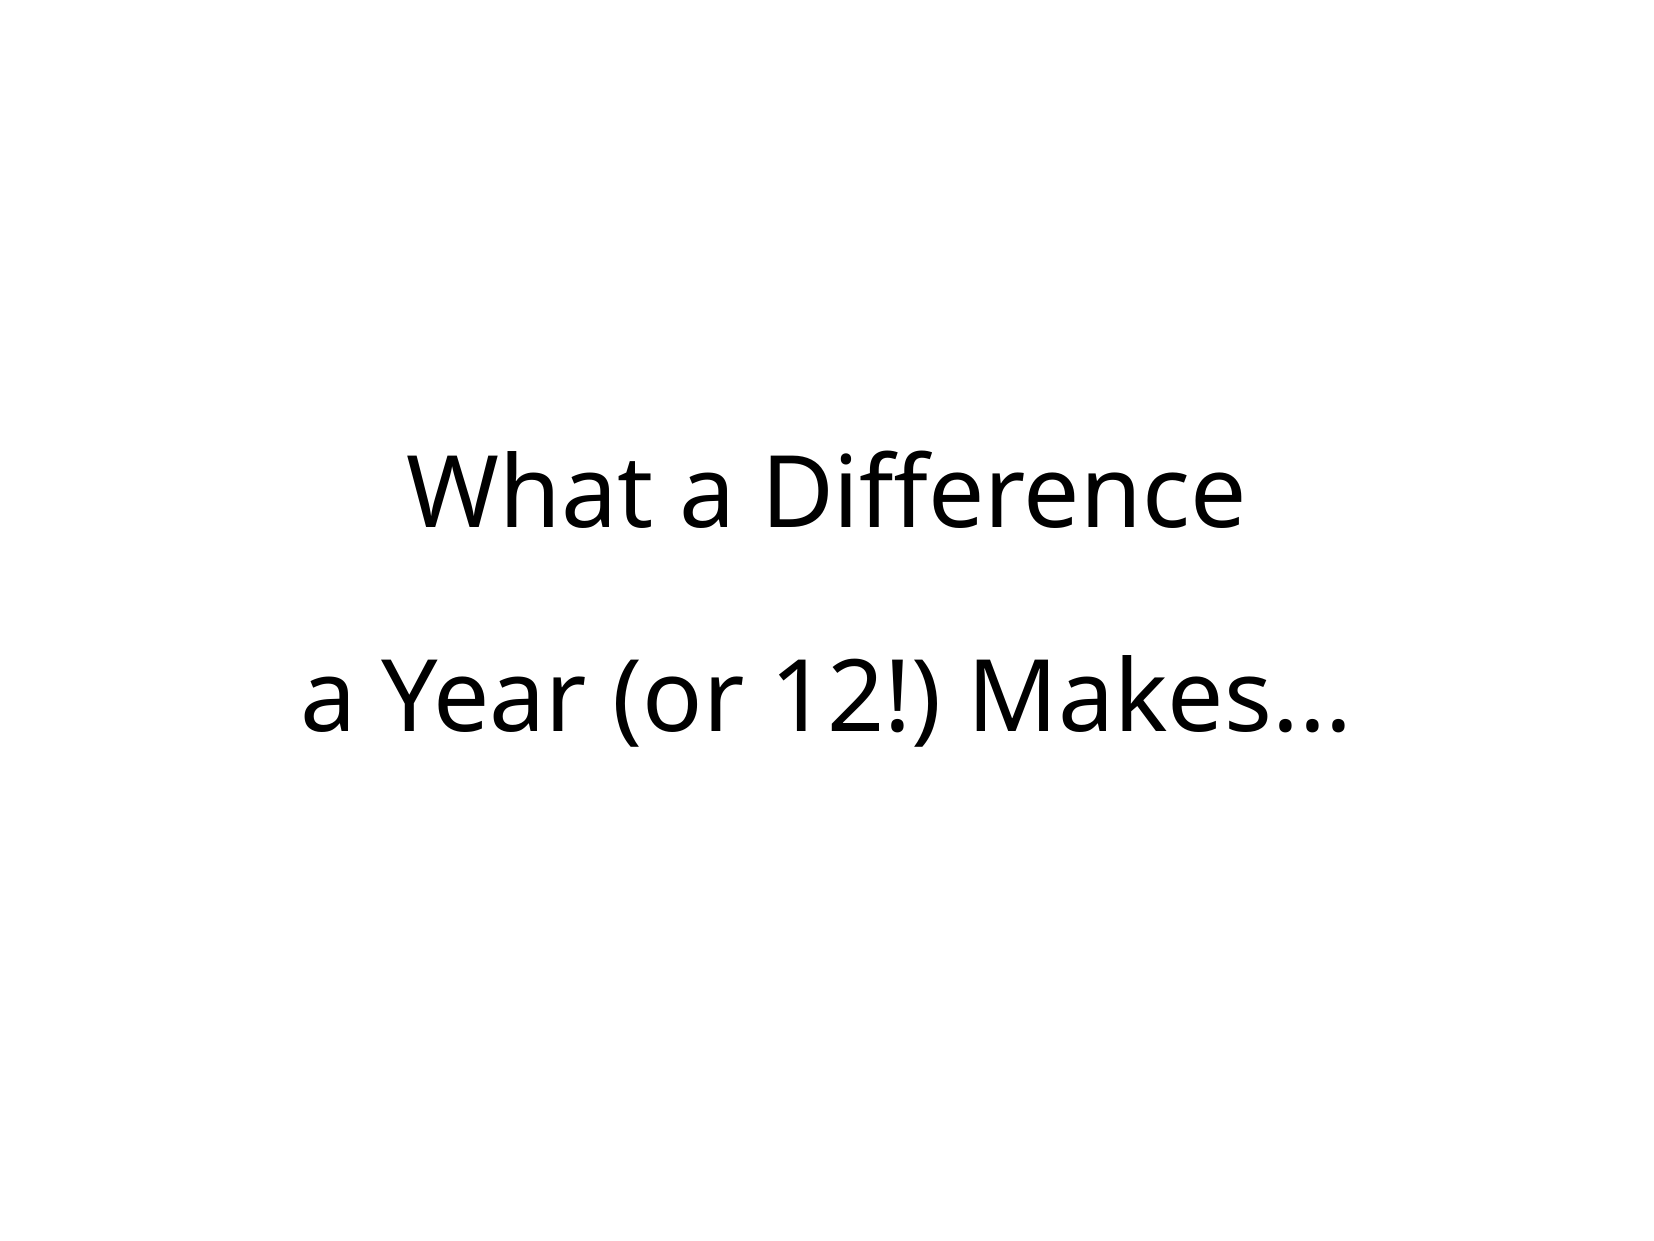

# What a Difference a Year (or 12!) Makes...